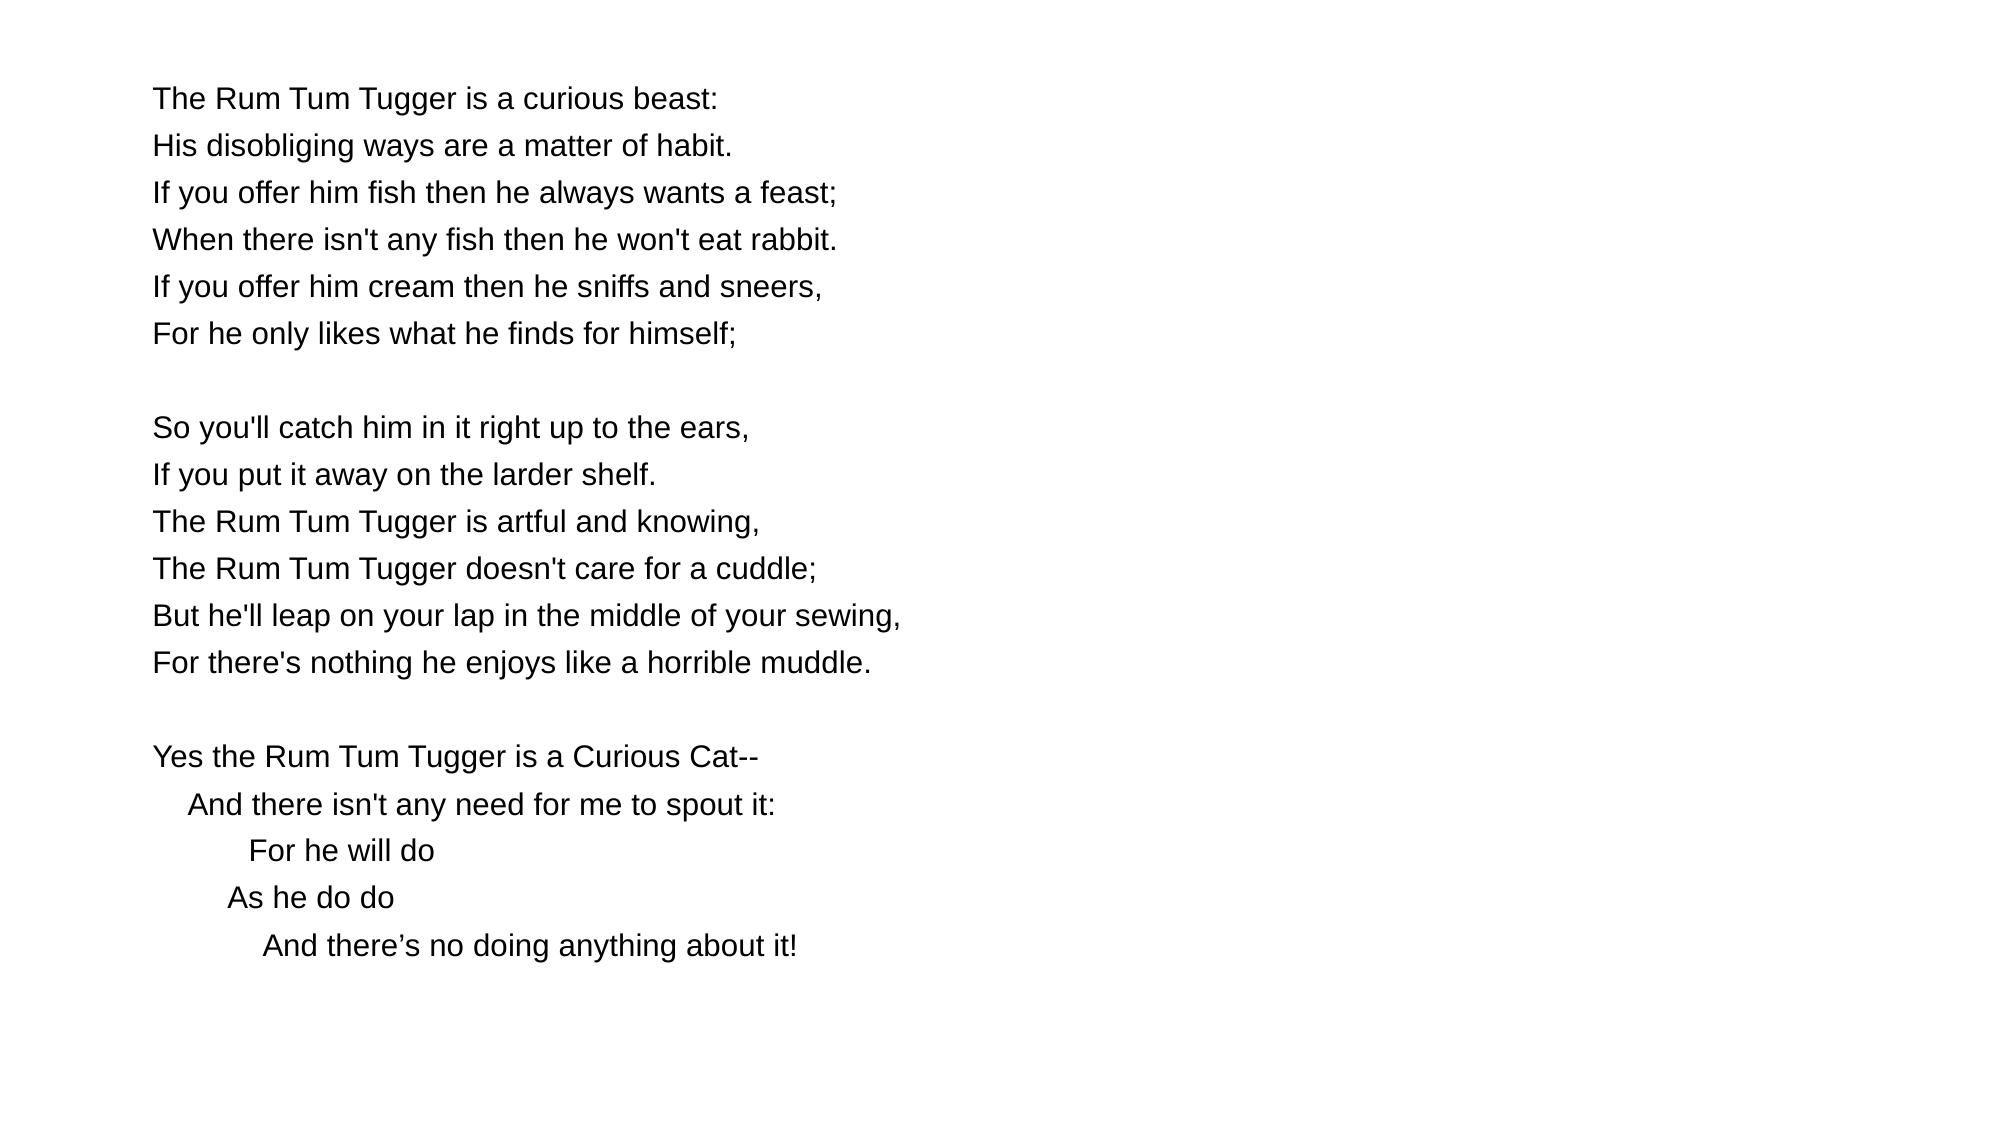

# The Rum Tum Tugger is a curious beast:
His disobliging ways are a matter of habit.
If you offer him fish then he always wants a feast;
When there isn't any fish then he won't eat rabbit.
If you offer him cream then he sniffs and sneers,
For he only likes what he finds for himself;
So you'll catch him in it right up to the ears,
If you put it away on the larder shelf.
The Rum Tum Tugger is artful and knowing,
The Rum Tum Tugger doesn't care for a cuddle;
But he'll leap on your lap in the middle of your sewing,
For there's nothing he enjoys like a horrible muddle.
Yes the Rum Tum Tugger is a Curious Cat--
 And there isn't any need for me to spout it:
 For he will do
	As he do do
	 And there’s no doing anything about it!